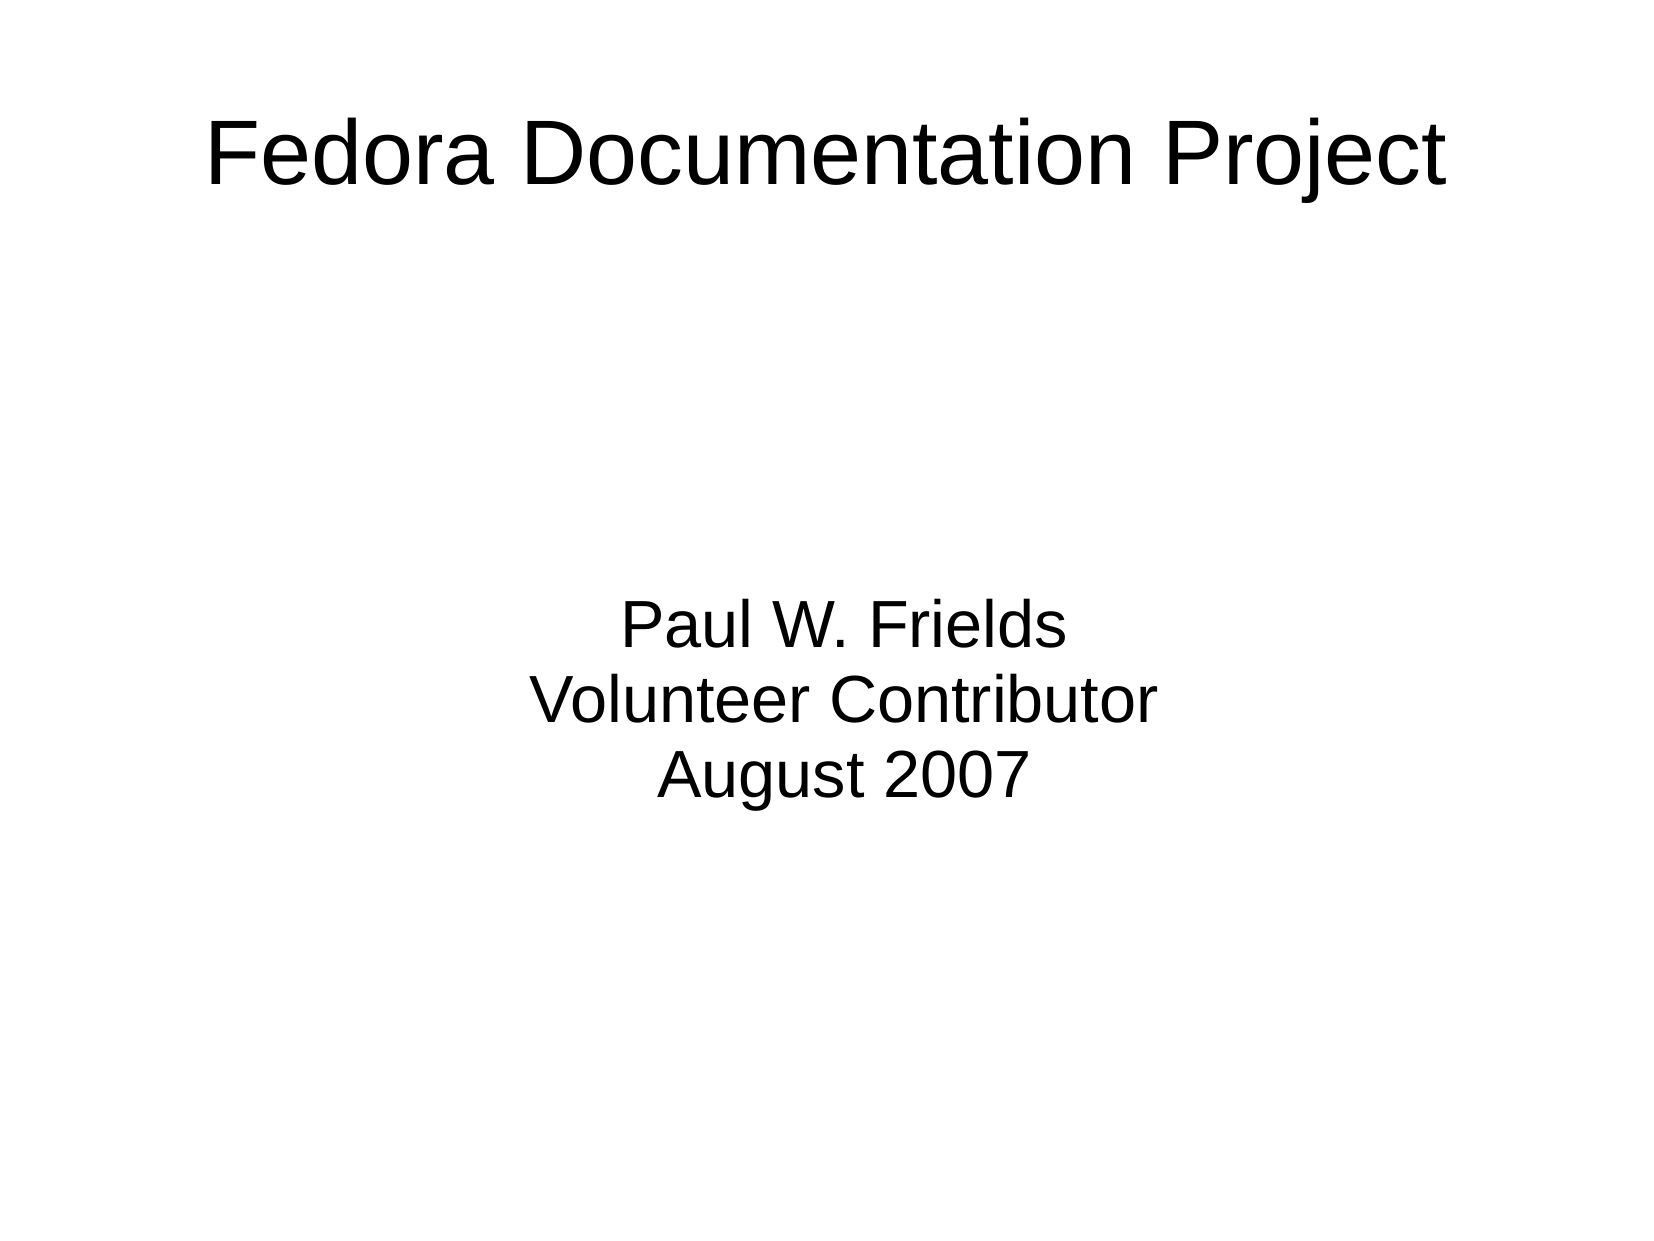

# Fedora Documentation Project
Paul W. Frields
Volunteer Contributor
August 2007